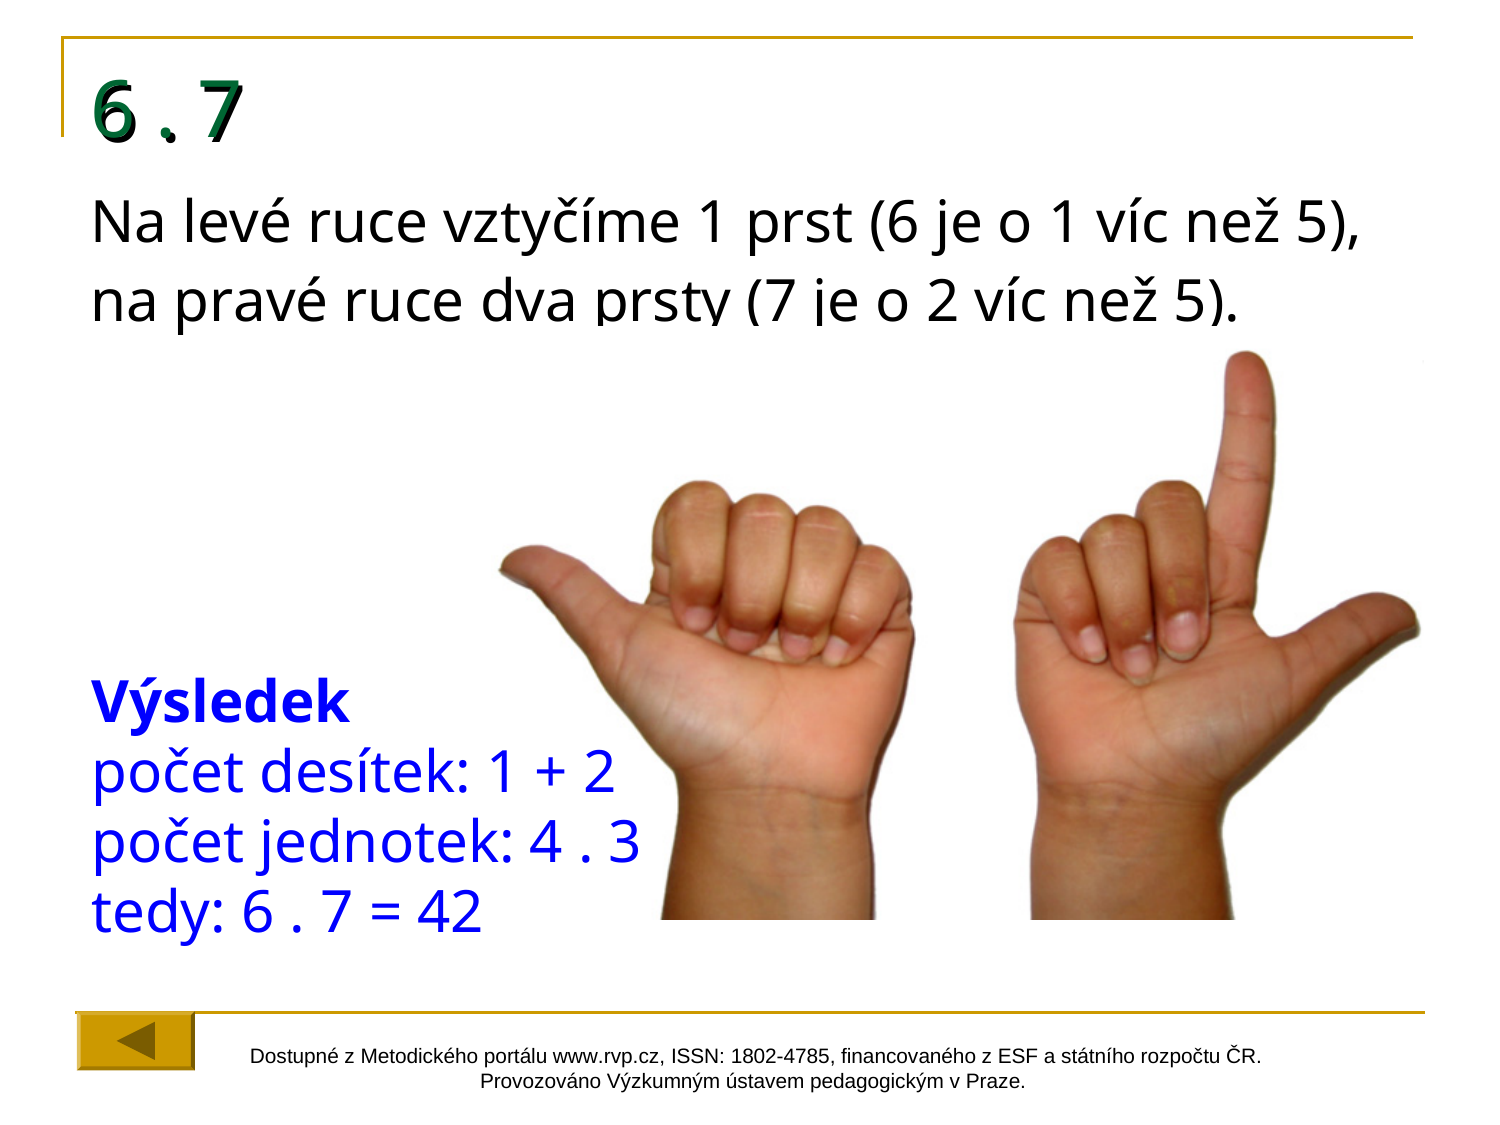

# 6 . 7
Na levé ruce vztyčíme 1 prst (6 je o 1 víc než 5), na pravé ruce dva prsty (7 je o 2 víc než 5).
Výsledek
počet desítek: 1 + 2
počet jednotek: 4 . 3
tedy: 6 . 7 = 42